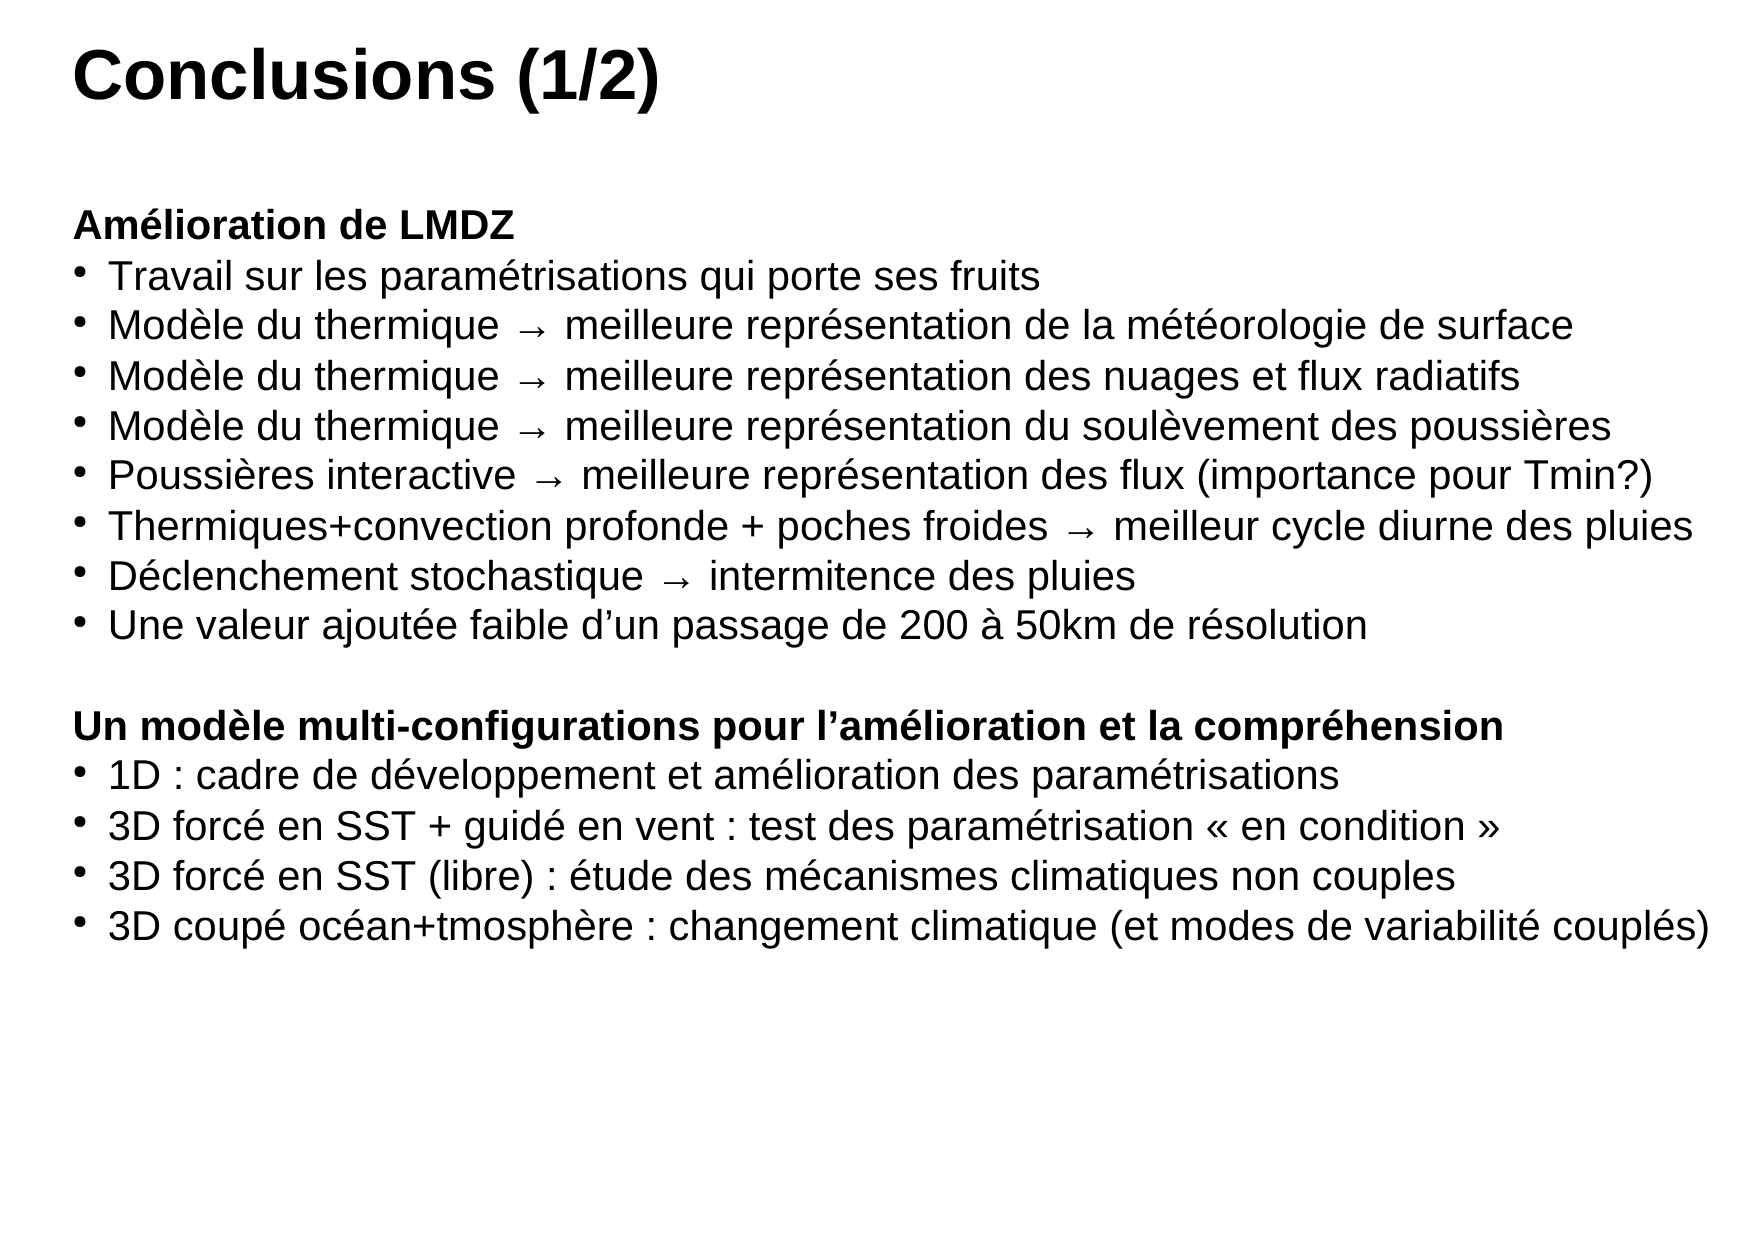

Conclusions (1/2)
Amélioration de LMDZ
Travail sur les paramétrisations qui porte ses fruits
Modèle du thermique → meilleure représentation de la météorologie de surface
Modèle du thermique → meilleure représentation des nuages et flux radiatifs
Modèle du thermique → meilleure représentation du soulèvement des poussières
Poussières interactive → meilleure représentation des flux (importance pour Tmin?)
Thermiques+convection profonde + poches froides → meilleur cycle diurne des pluies
Déclenchement stochastique → intermitence des pluies
Une valeur ajoutée faible d’un passage de 200 à 50km de résolution
Un modèle multi-configurations pour l’amélioration et la compréhension
1D : cadre de développement et amélioration des paramétrisations
3D forcé en SST + guidé en vent : test des paramétrisation « en condition »
3D forcé en SST (libre) : étude des mécanismes climatiques non couples
3D coupé océan+tmosphère : changement climatique (et modes de variabilité couplés)